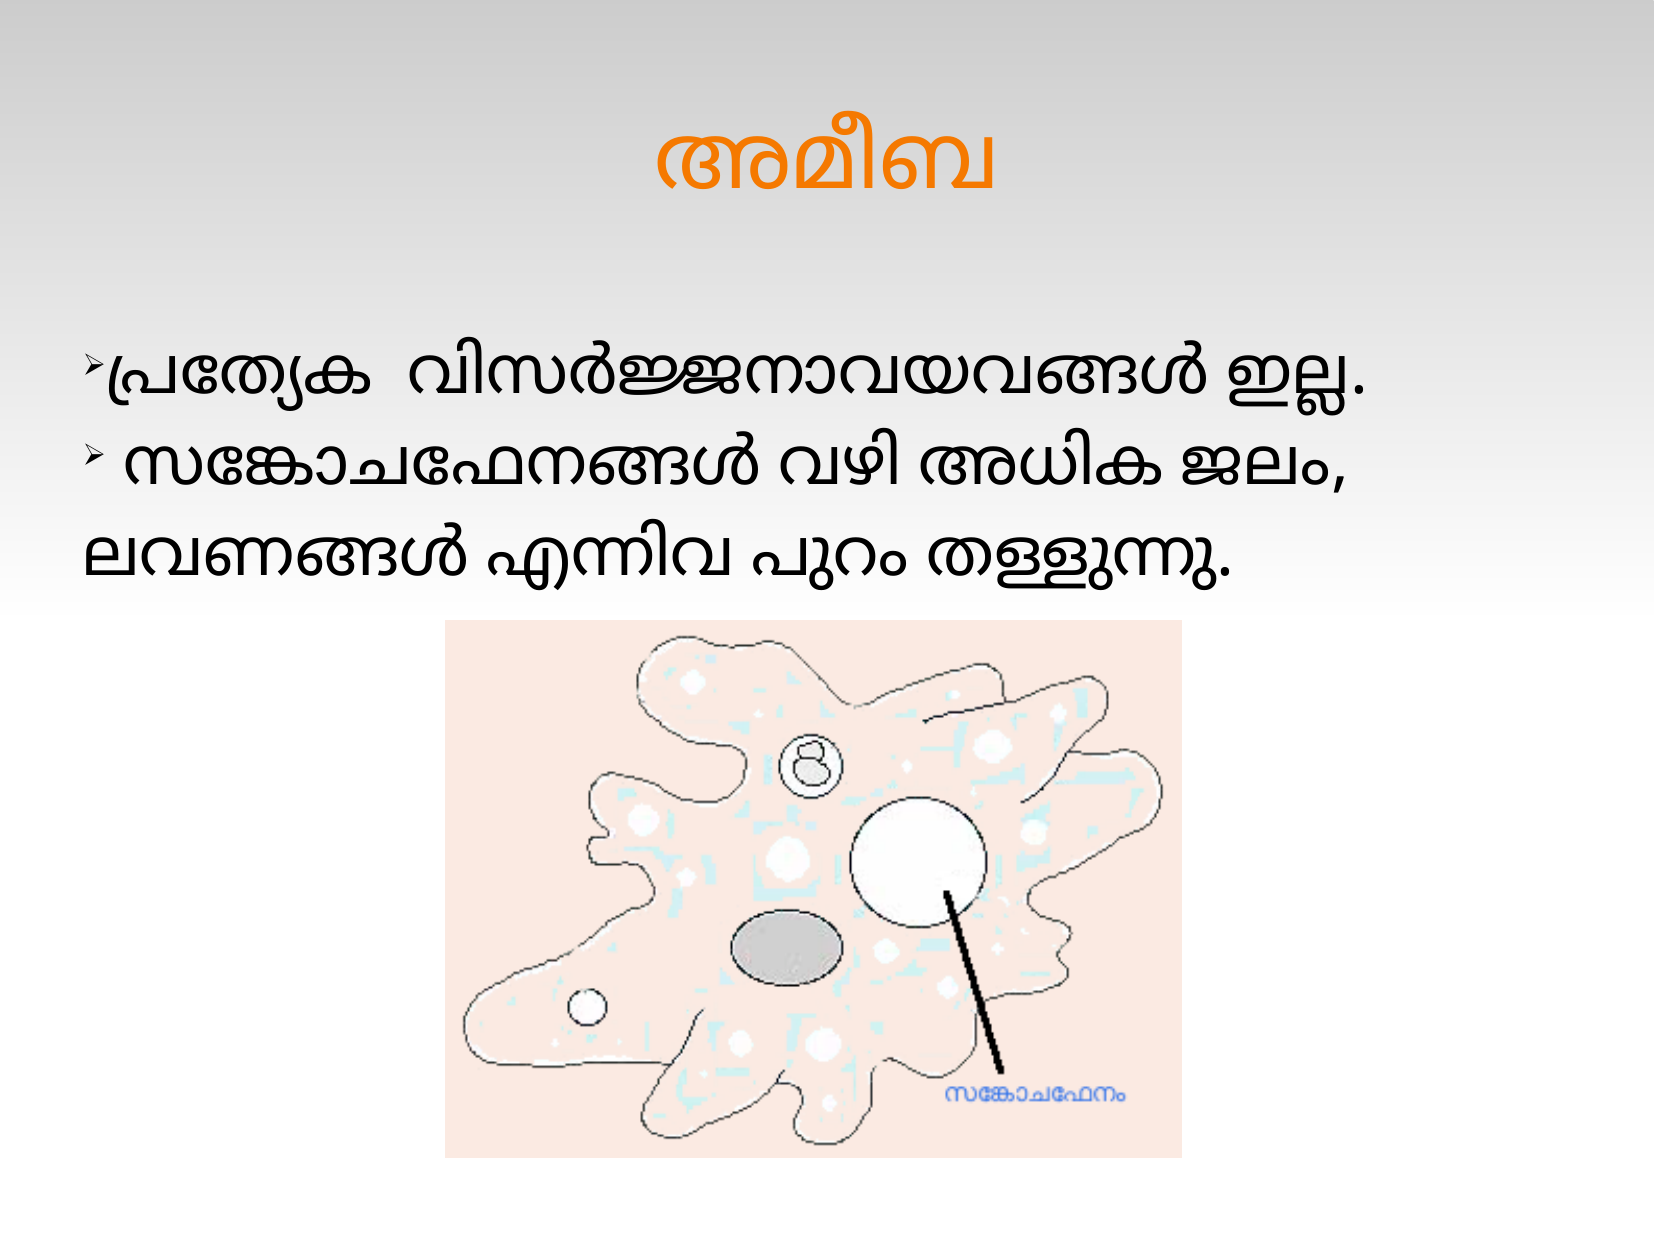

# അമീബ
പ്രത്യേക വിസര്‍ജ്ജനാവയവങ്ങള്‍ ഇല്ല.
 സങ്കോചഫേനങ്ങള്‍ വഴി അധിക ജലം, ലവണങ്ങള്‍ എന്നിവ പുറം തള്ളുന്നു.